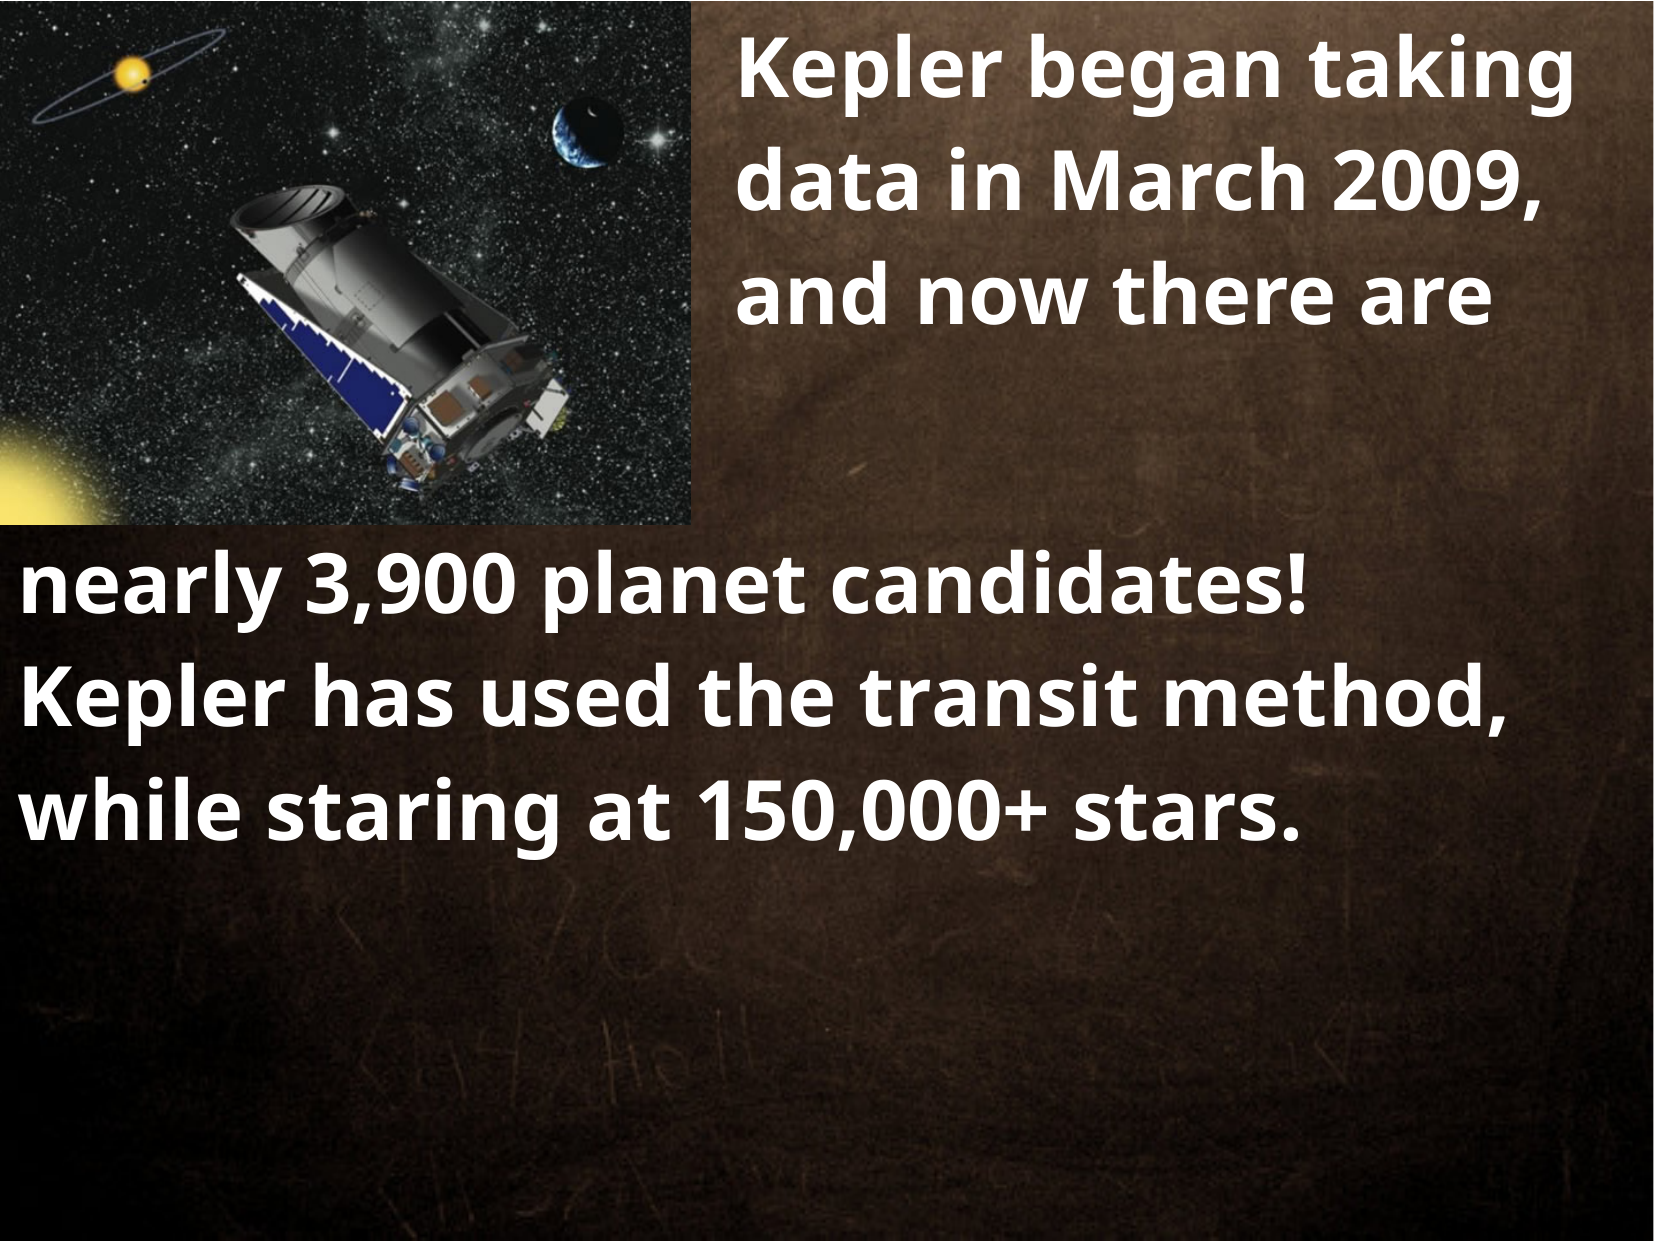

Kepler began taking data in March 2009, and now there are
nearly 3,900 planet candidates!
Kepler has used the transit method, while staring at 150,000+ stars.